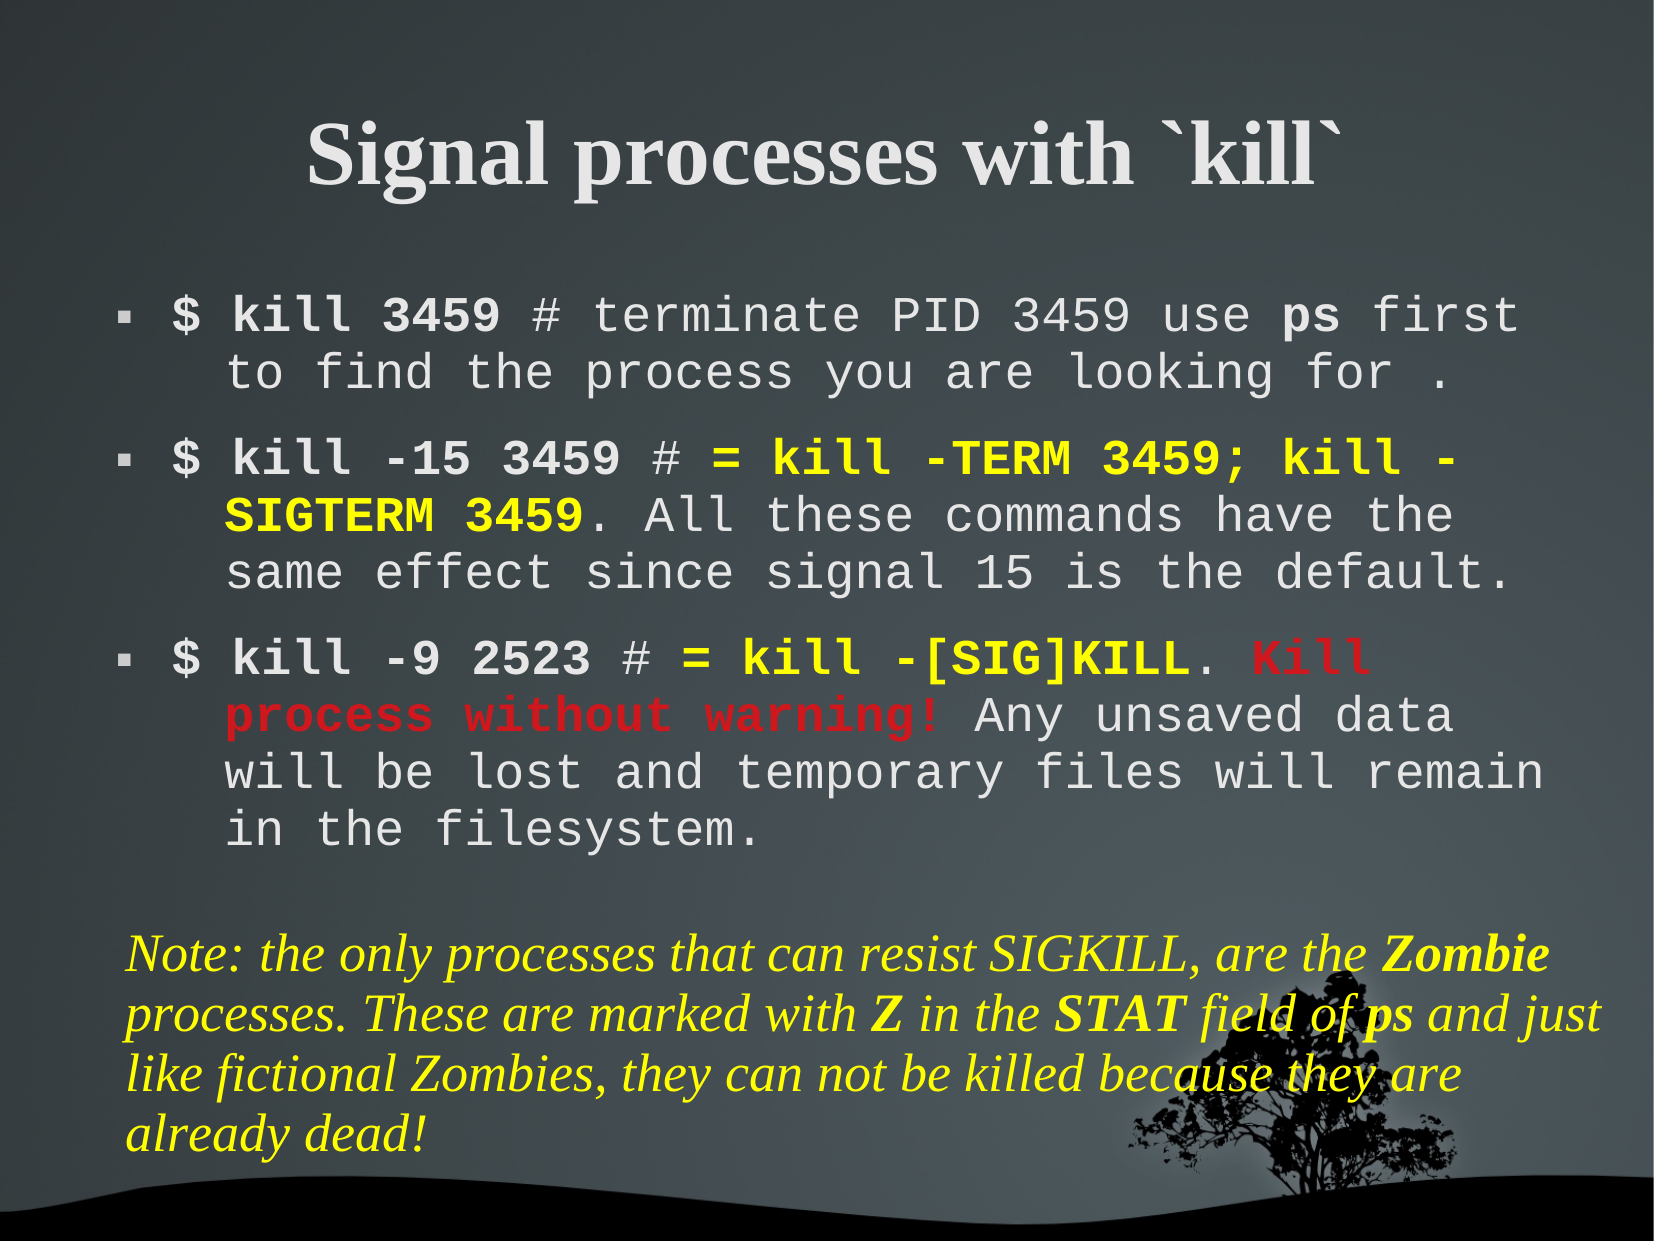

Signal processes with `kill`
# $ kill 3459 # terminate PID 3459 use ps first to find the process you are looking for .
$ kill -15 3459 # = kill -TERM 3459; kill -SIGTERM 3459. All these commands have the same effect since signal 15 is the default.
$ kill -9 2523 # = kill -[SIG]KILL. Kill process without warning! Any unsaved data will be lost and temporary files will remain in the filesystem.
Note: the only processes that can resist SIGKILL, are the Zombie processes. These are marked with Z in the STAT field of ps and just like fictional Zombies, they can not be killed because they are already dead!